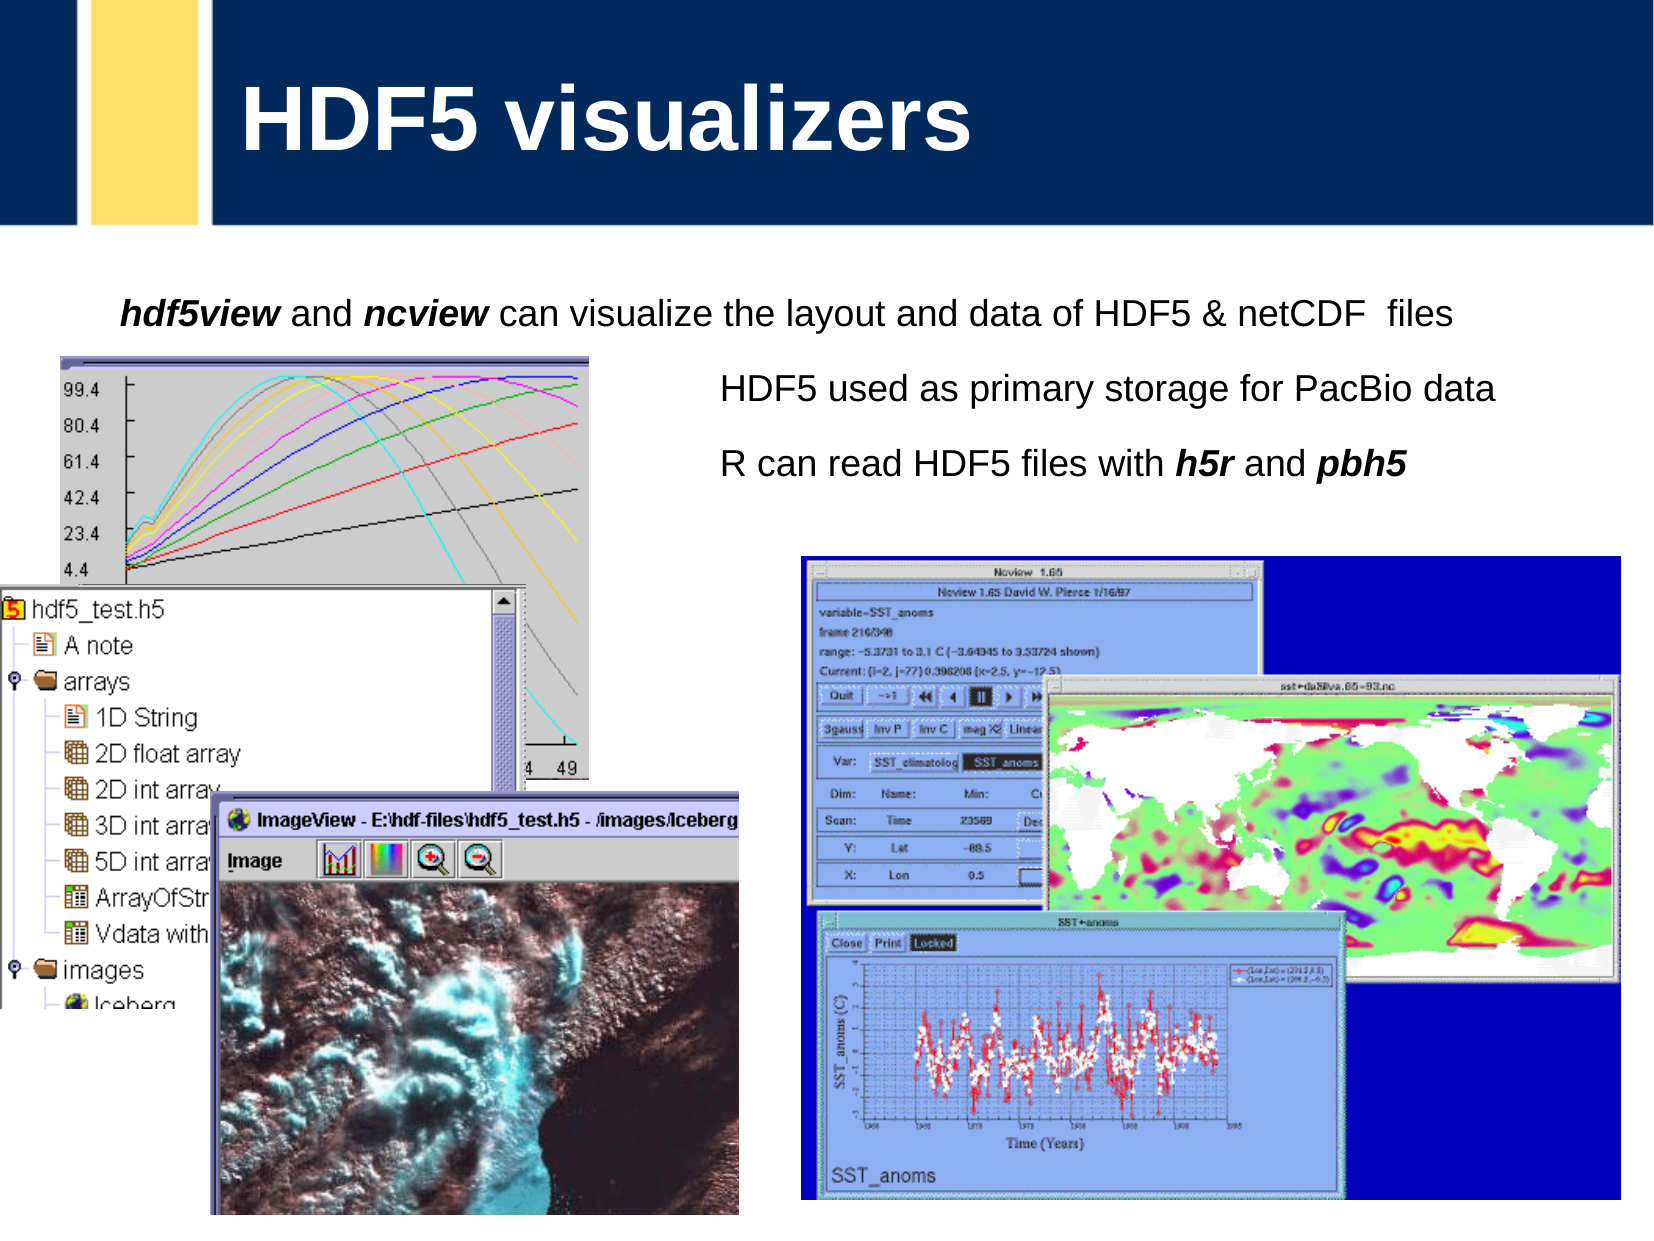

# HDF5 visualizers
hdf5view and ncview can visualize the layout and data of HDF5 & netCDF files
HDF5 used as primary storage for PacBio data
R can read HDF5 files with h5r and pbh5